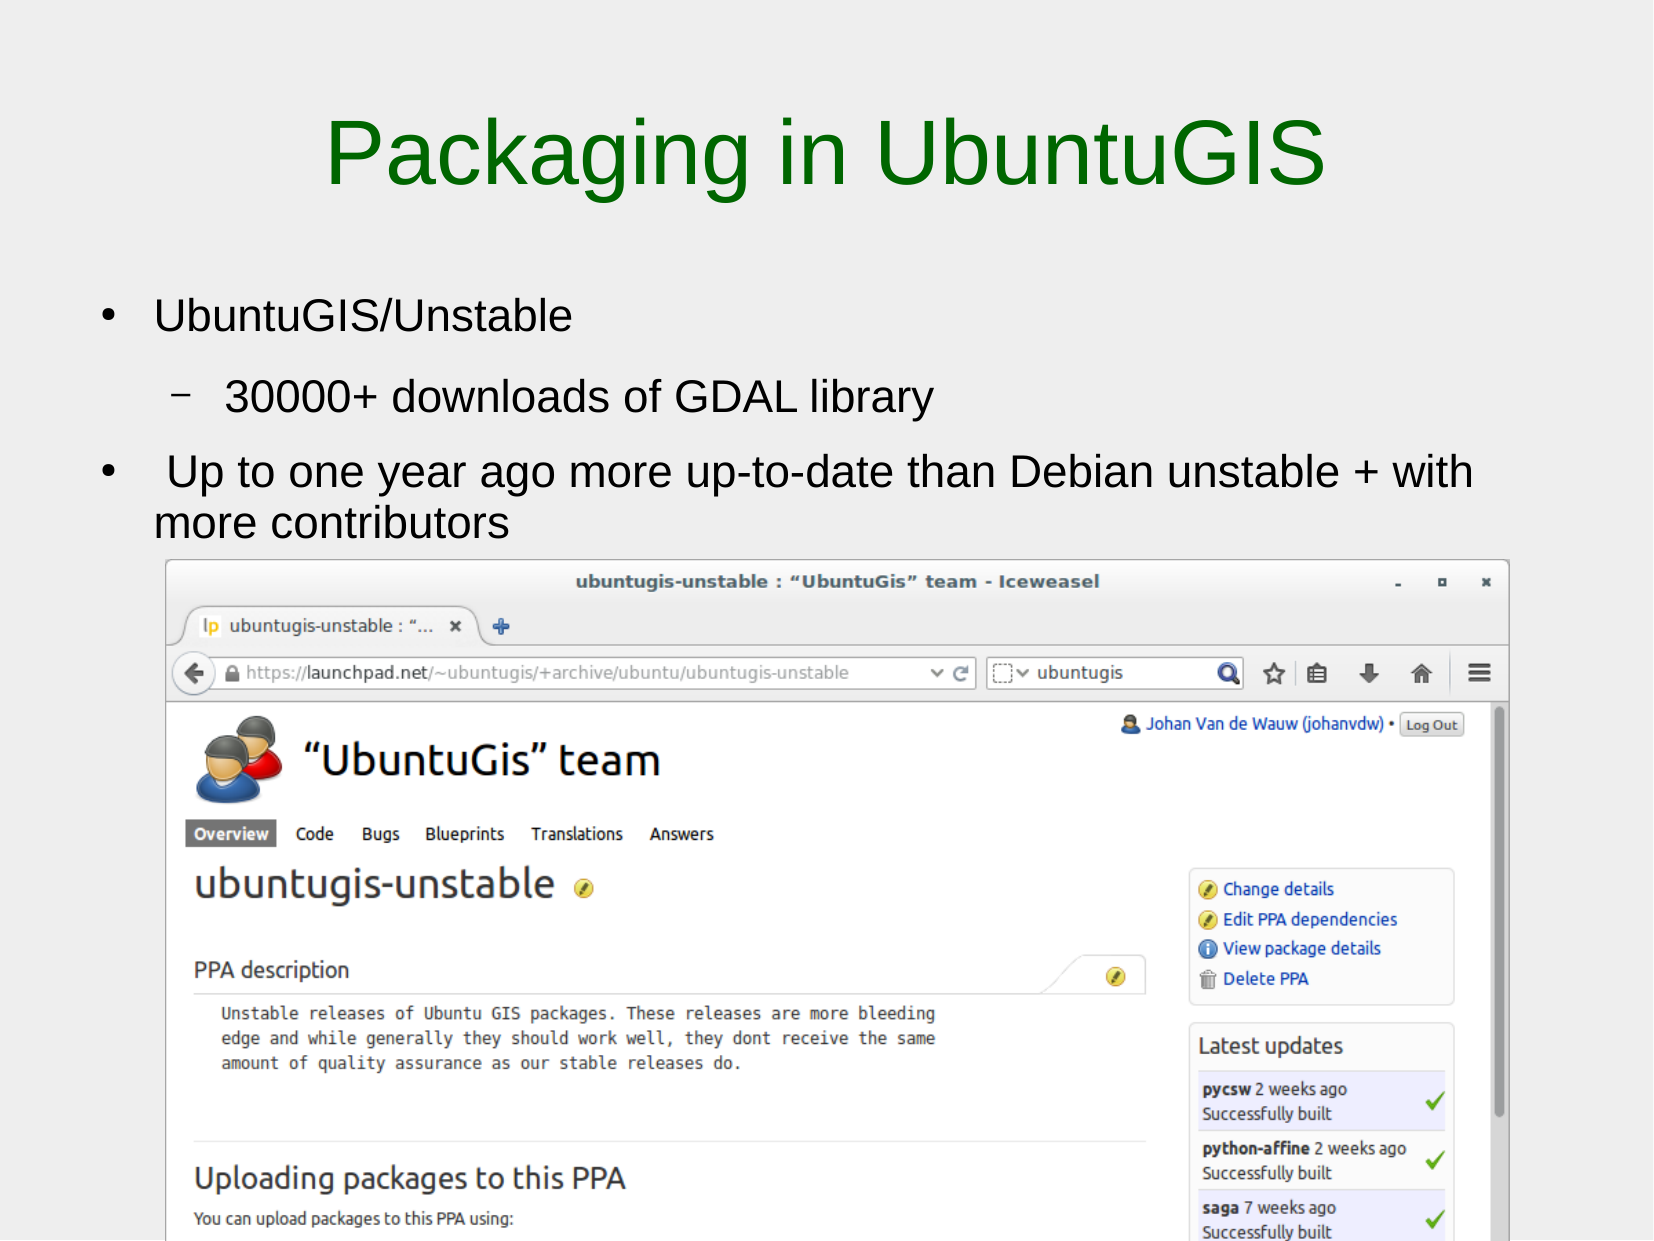

# Packaging in UbuntuGIS
UbuntuGIS/Unstable
30000+ downloads of GDAL library
 Up to one year ago more up-to-date than Debian unstable + with more contributors